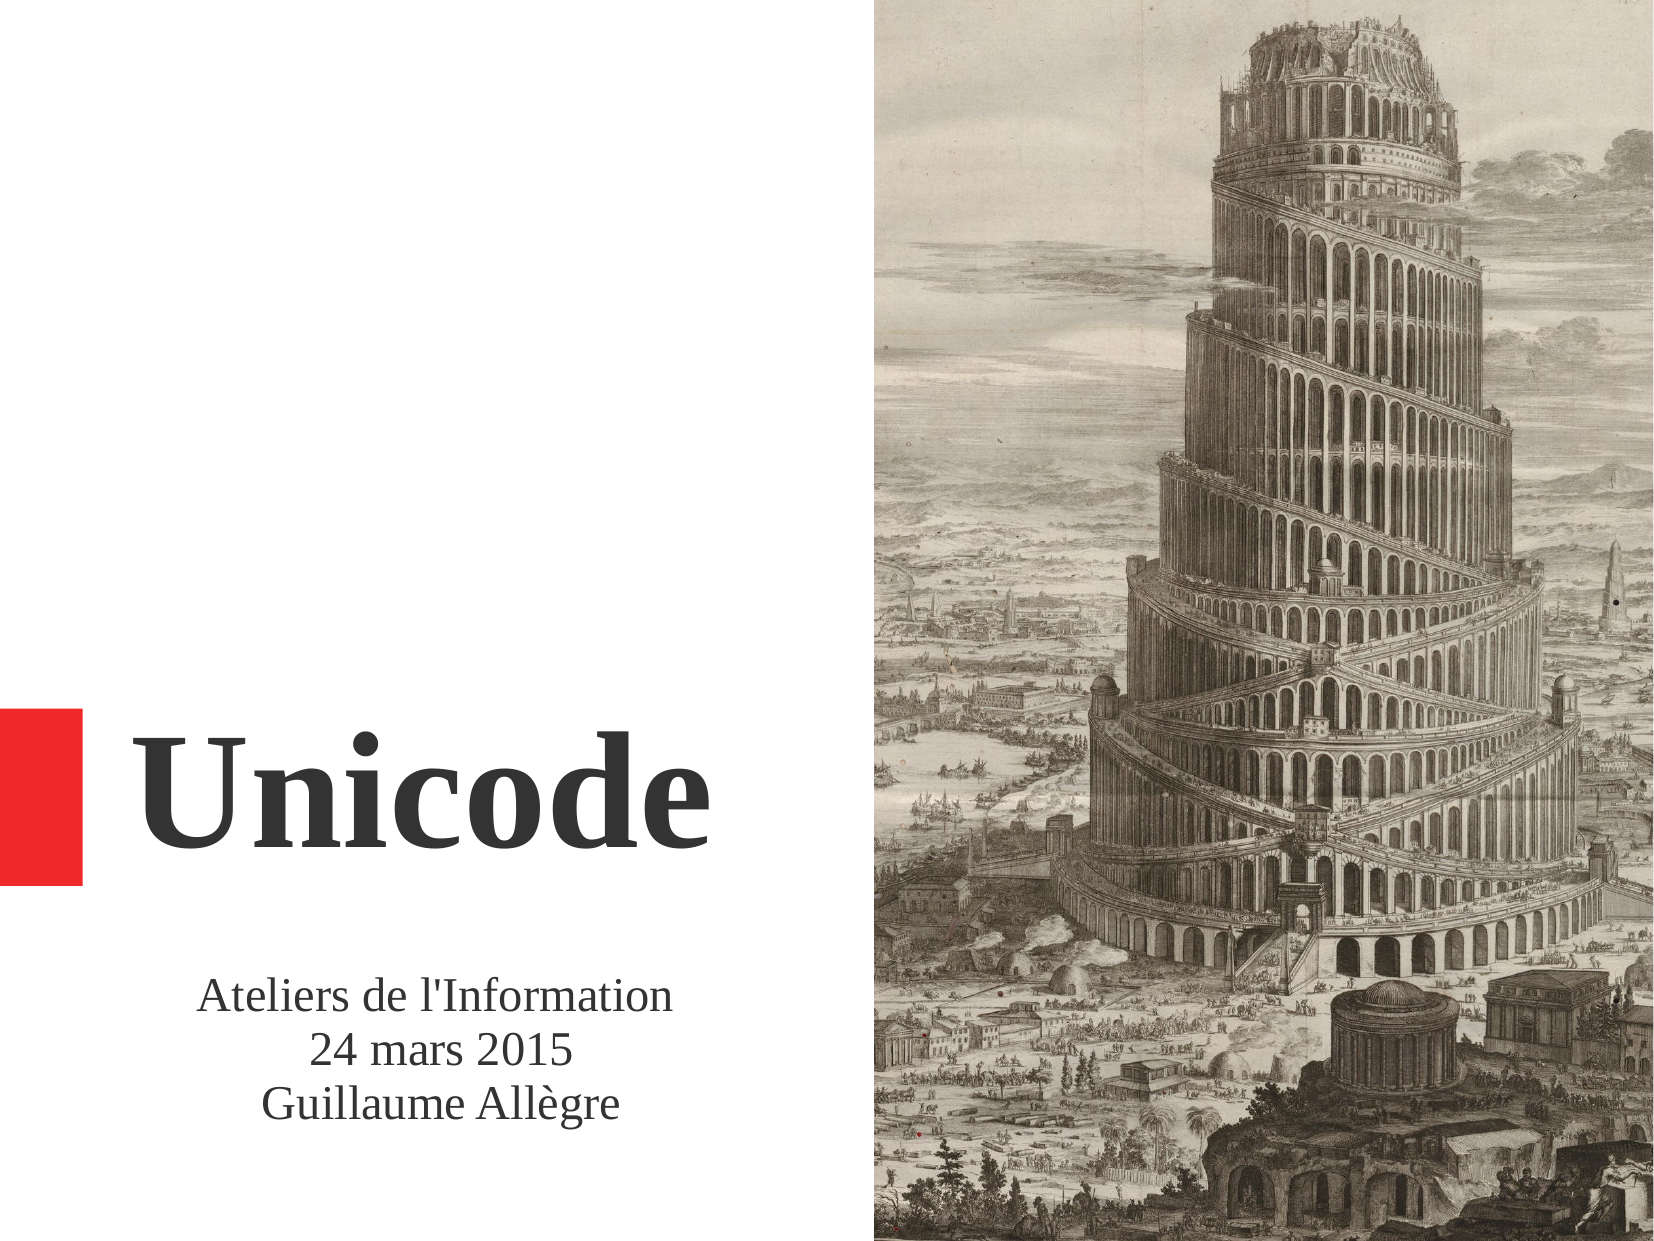

# Unicode
Ateliers de l'Information
24 mars 2015
Guillaume Allègre